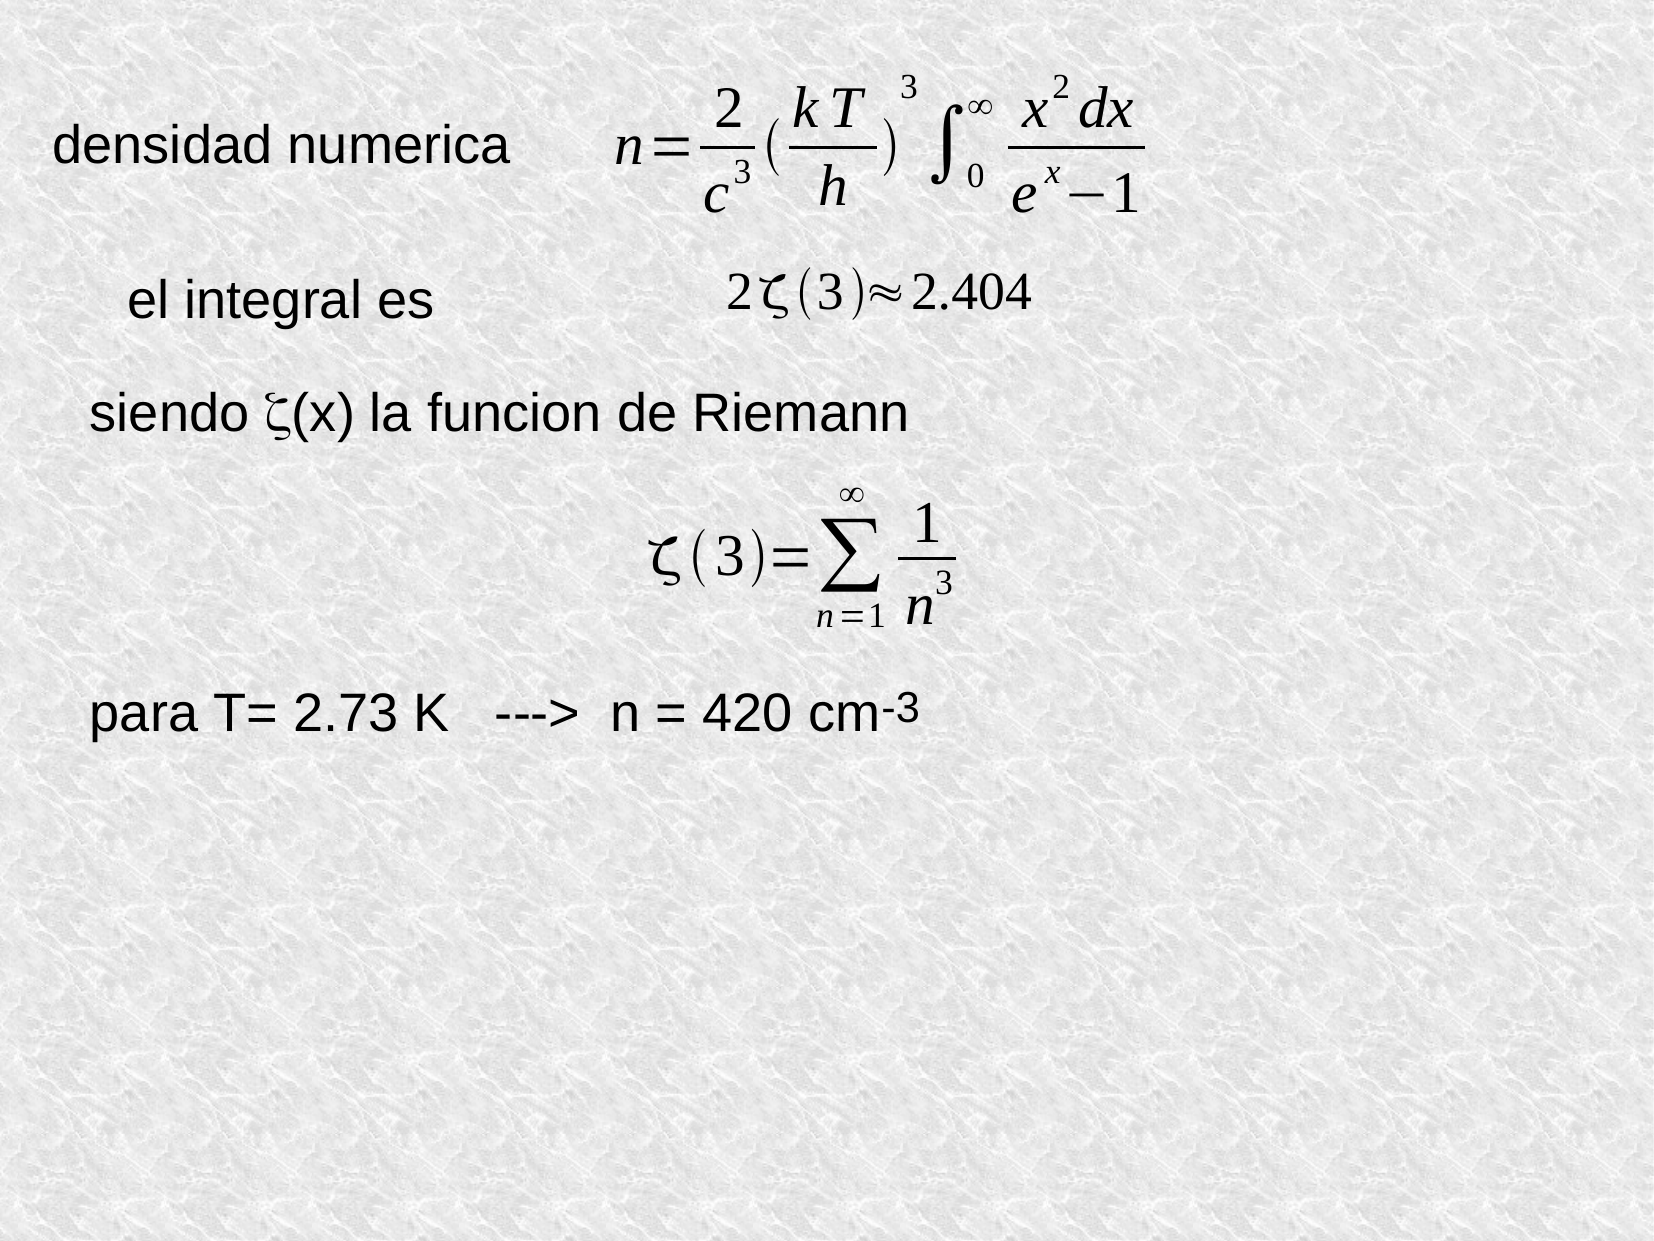

densidad numerica
el integral es
siendo (x) la funcion de Riemann
para T= 2.73 K ---> n = 420 cm-3